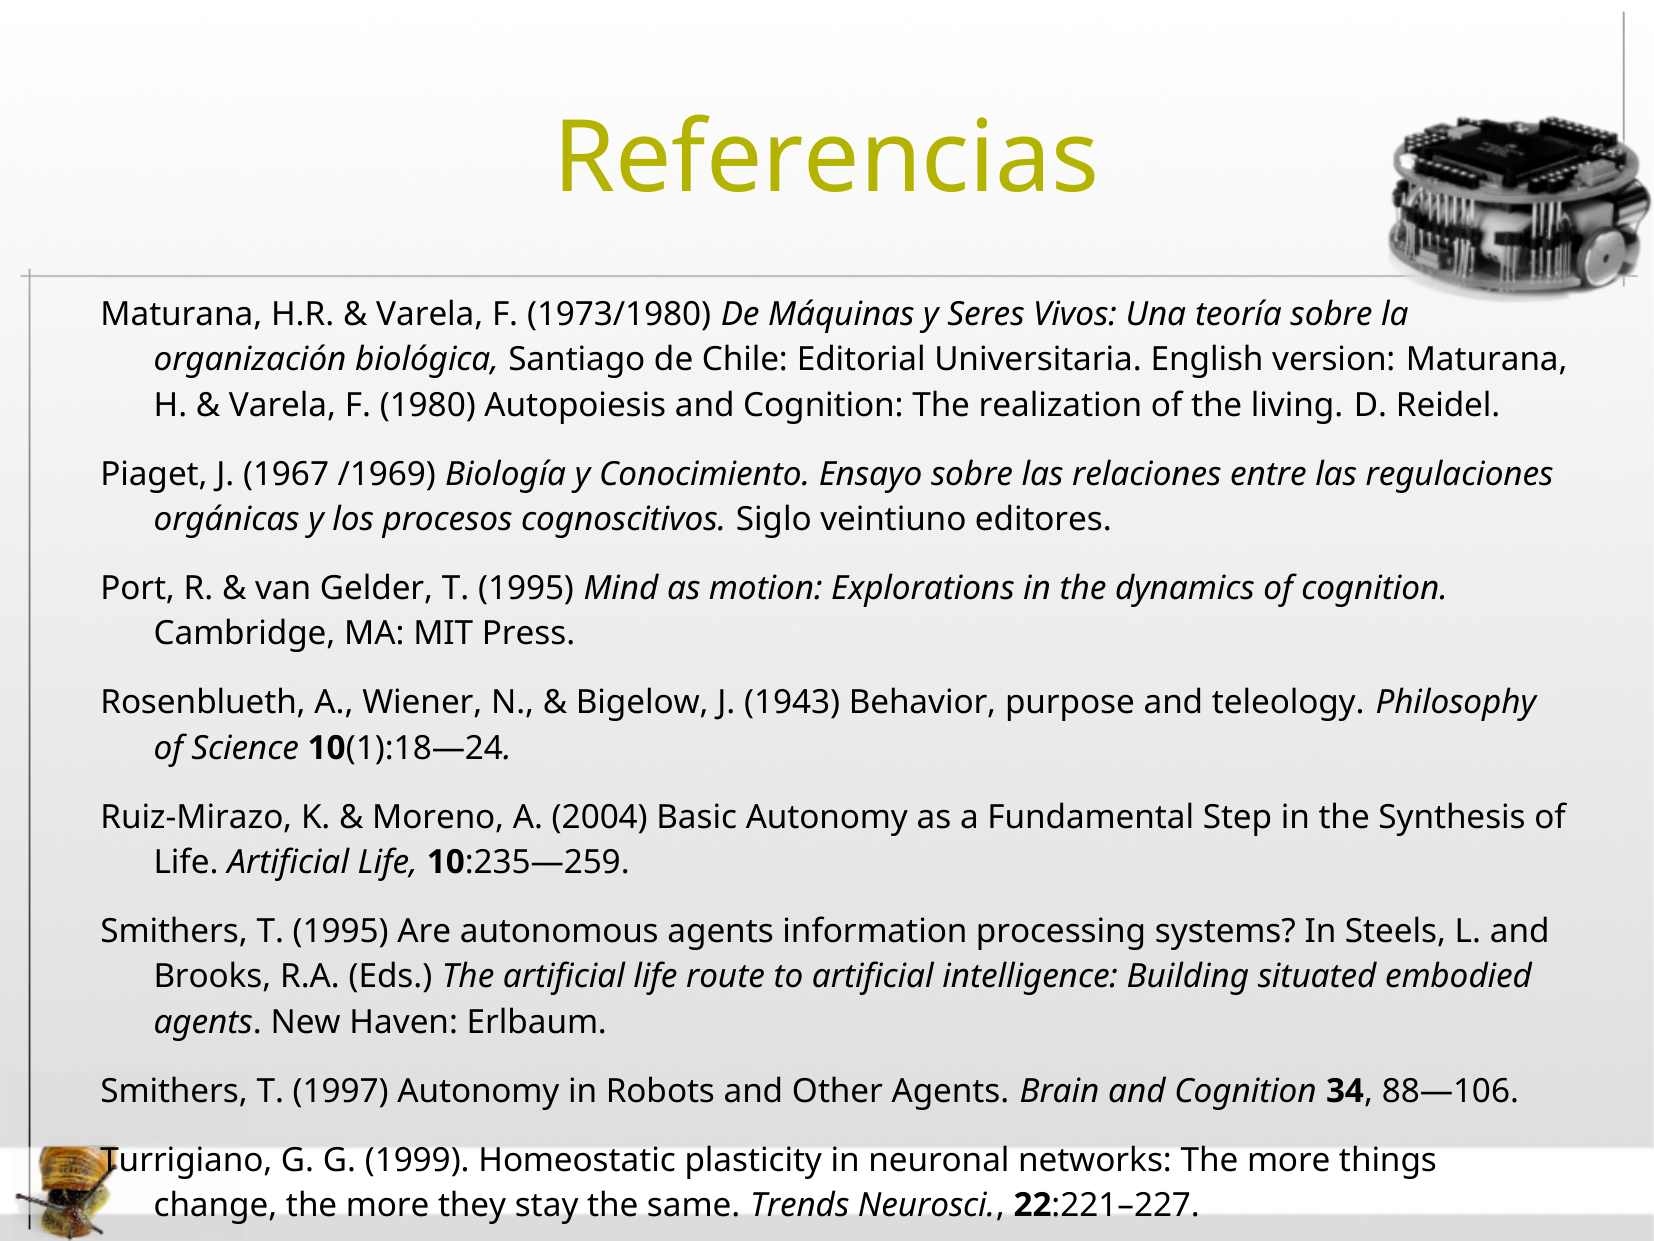

# Referencias
Maturana, H.R. & Varela, F. (1973/1980) De Máquinas y Seres Vivos: Una teoría sobre la organización biológica, Santiago de Chile: Editorial Universitaria. English version: Maturana, H. & Varela, F. (1980) Autopoiesis and Cognition: The realization of the living. D. Reidel.
Piaget, J. (1967 /1969) Biología y Conocimiento. Ensayo sobre las relaciones entre las regulaciones orgánicas y los procesos cognoscitivos. Siglo veintiuno editores.
Port, R. & van Gelder, T. (1995) Mind as motion: Explorations in the dynamics of cognition. Cambridge, MA: MIT Press.
Rosenblueth, A., Wiener, N., & Bigelow, J. (1943) Behavior, purpose and teleology. Philosophy of Science 10(1):18—24.
Ruiz-Mirazo, K. & Moreno, A. (2004) Basic Autonomy as a Fundamental Step in the Synthesis of Life. Artificial Life, 10:235—259.
Smithers, T. (1995) Are autonomous agents information processing systems? In Steels, L. and Brooks, R.A. (Eds.) The artificial life route to artificial intelligence: Building situated embodied agents. New Haven: Erlbaum.
Smithers, T. (1997) Autonomy in Robots and Other Agents. Brain and Cognition 34, 88—106.
Turrigiano, G. G. (1999). Homeostatic plasticity in neuronal networks: The more things change, the more they stay the same. Trends Neurosci., 22:221–227.